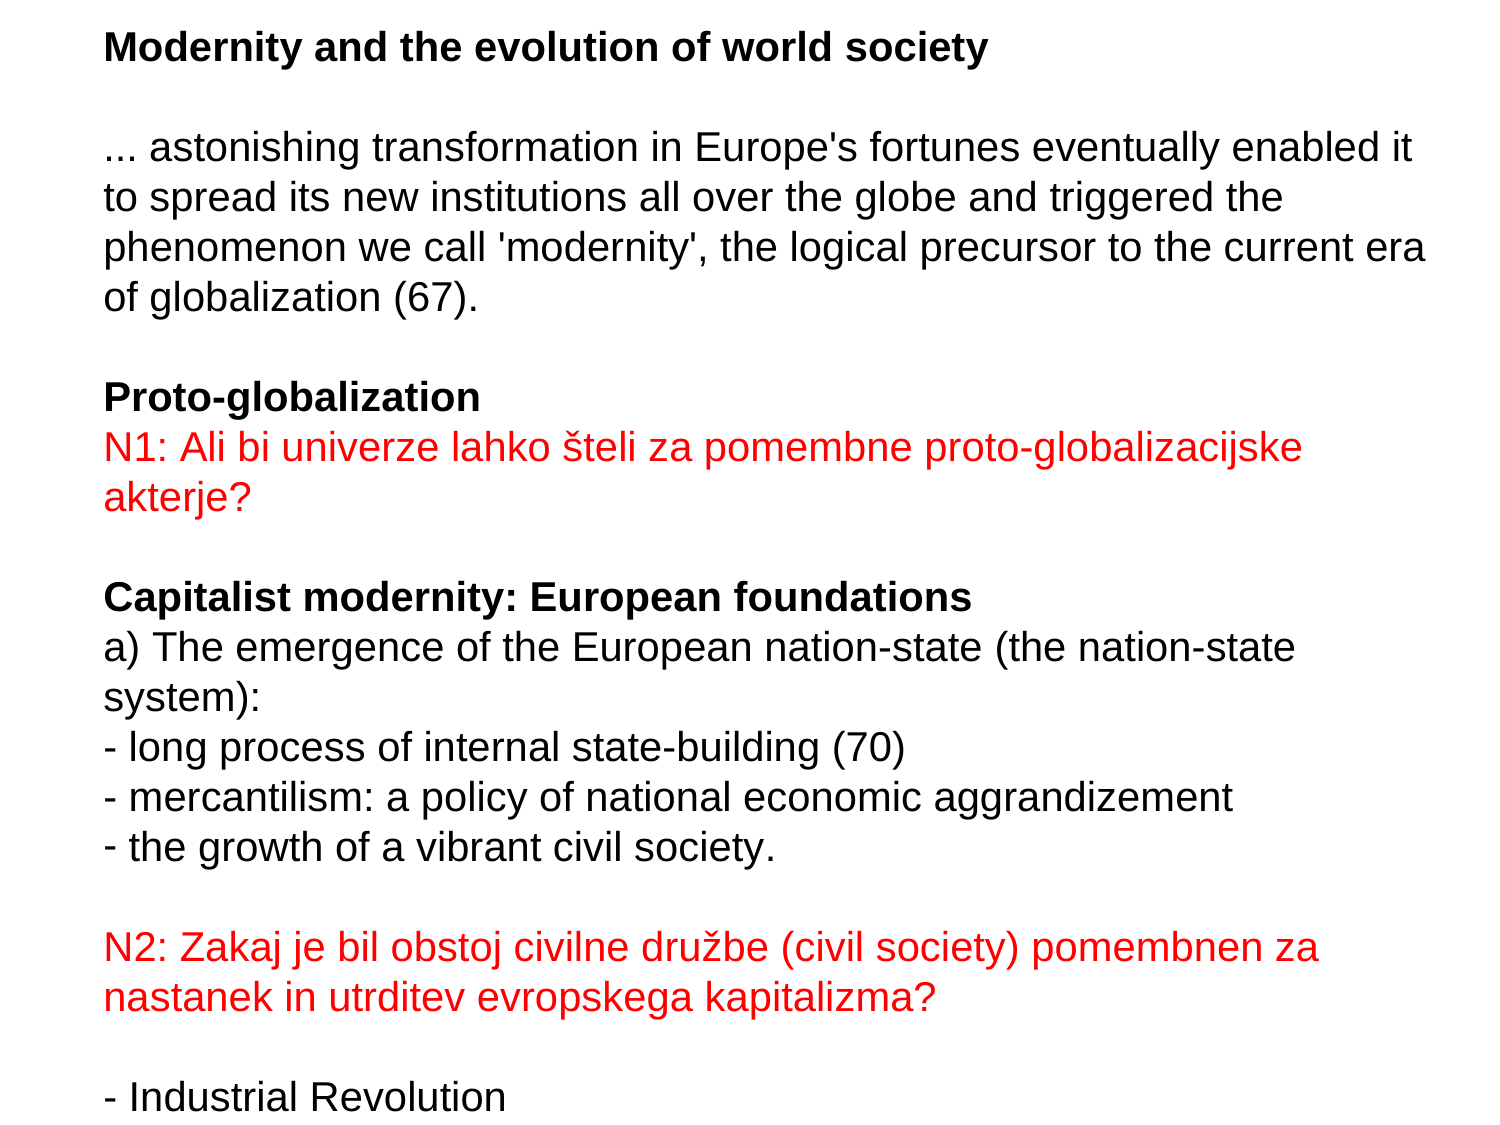

Modernity and the evolution of world society
... astonishing transformation in Europe's fortunes eventually enabled it to spread its new institutions all over the globe and triggered the phenomenon we call 'modernity', the logical precursor to the current era of globalization (67).
Proto-globalization
N1: Ali bi univerze lahko šteli za pomembne proto-globalizacijske akterje?
Capitalist modernity: European foundations
a) The emergence of the European nation-state (the nation-state system):
- long process of internal state-building (70)
- mercantilism: a policy of national economic aggrandizement
 the growth of a vibrant civil society.
N2: Zakaj je bil obstoj civilne družbe (civil society) pomembnen za nastanek in utrditev evropskega kapitalizma?
- Industrial Revolution